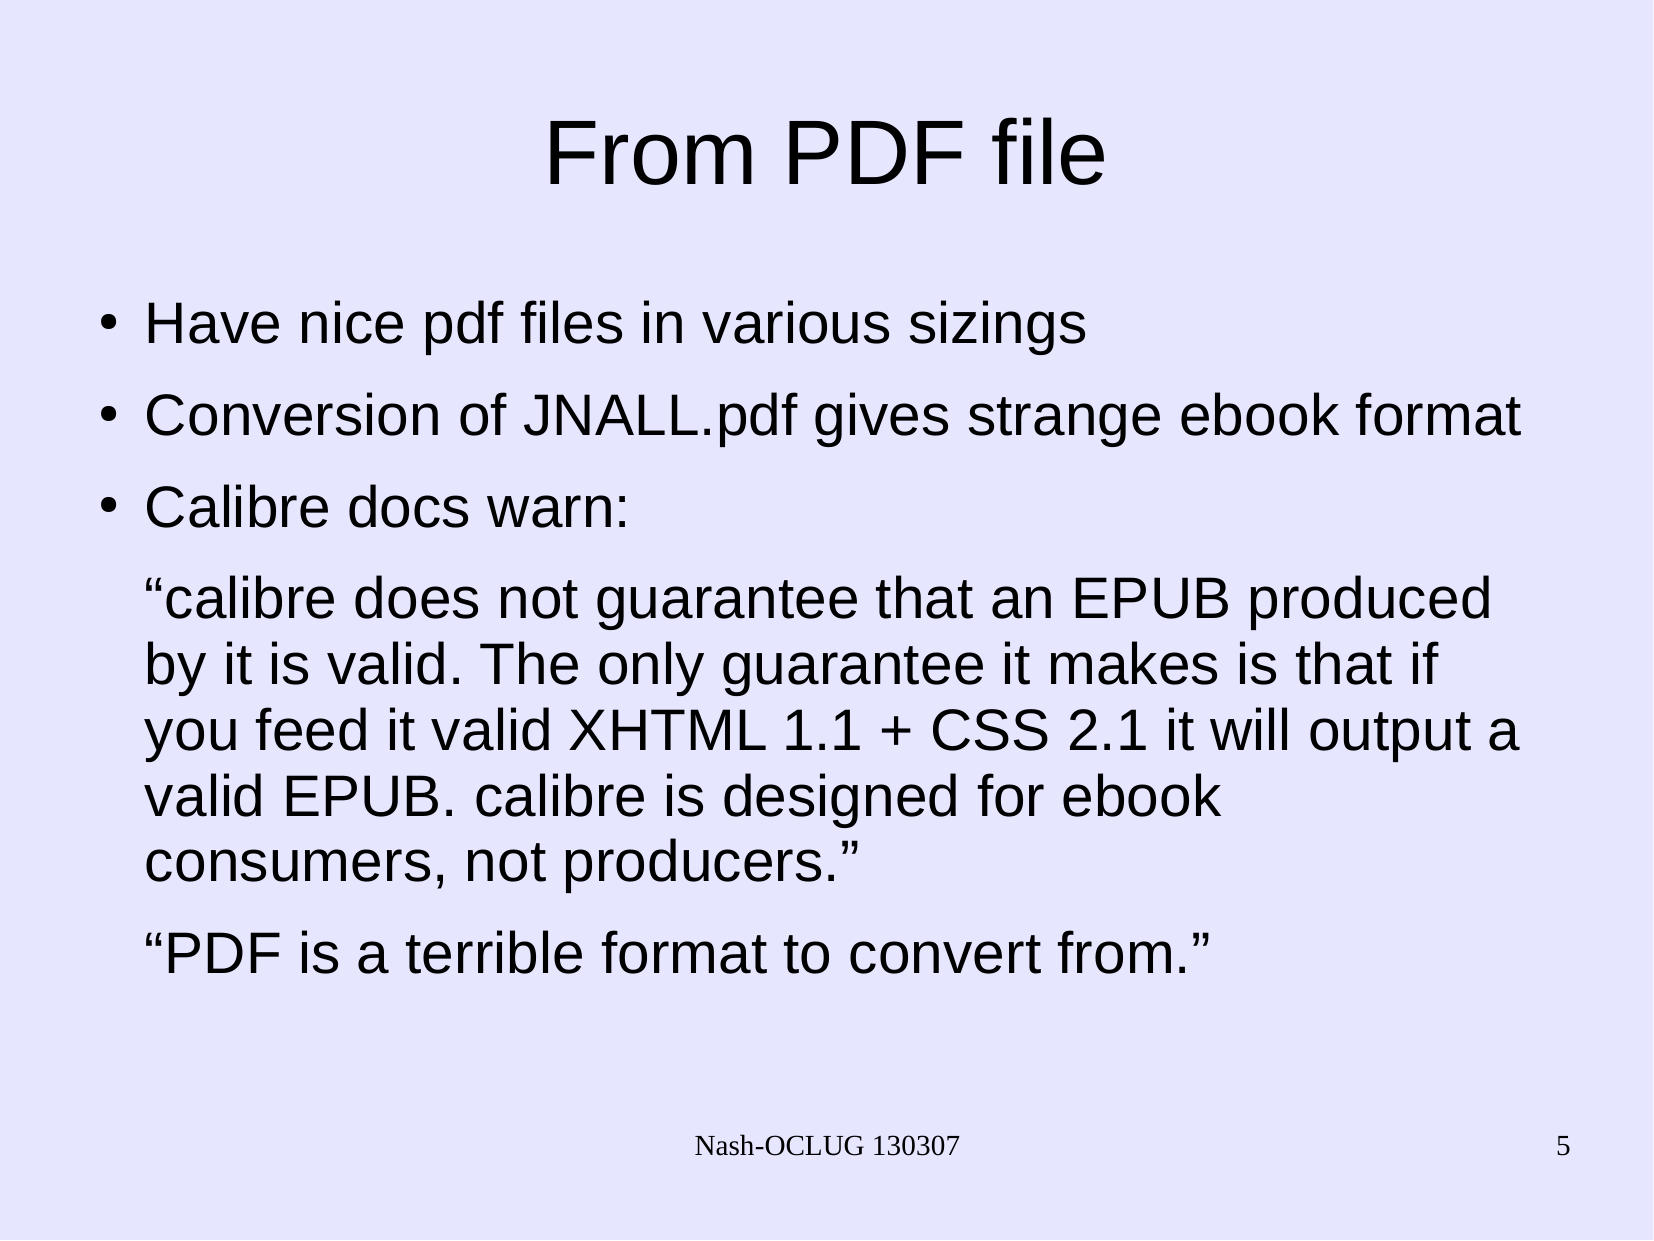

# From PDF file
Have nice pdf files in various sizings
Conversion of JNALL.pdf gives strange ebook format
Calibre docs warn:
“calibre does not guarantee that an EPUB produced by it is valid. The only guarantee it makes is that if you feed it valid XHTML 1.1 + CSS 2.1 it will output a valid EPUB. calibre is designed for ebook consumers, not producers.”
“PDF is a terrible format to convert from.”
5